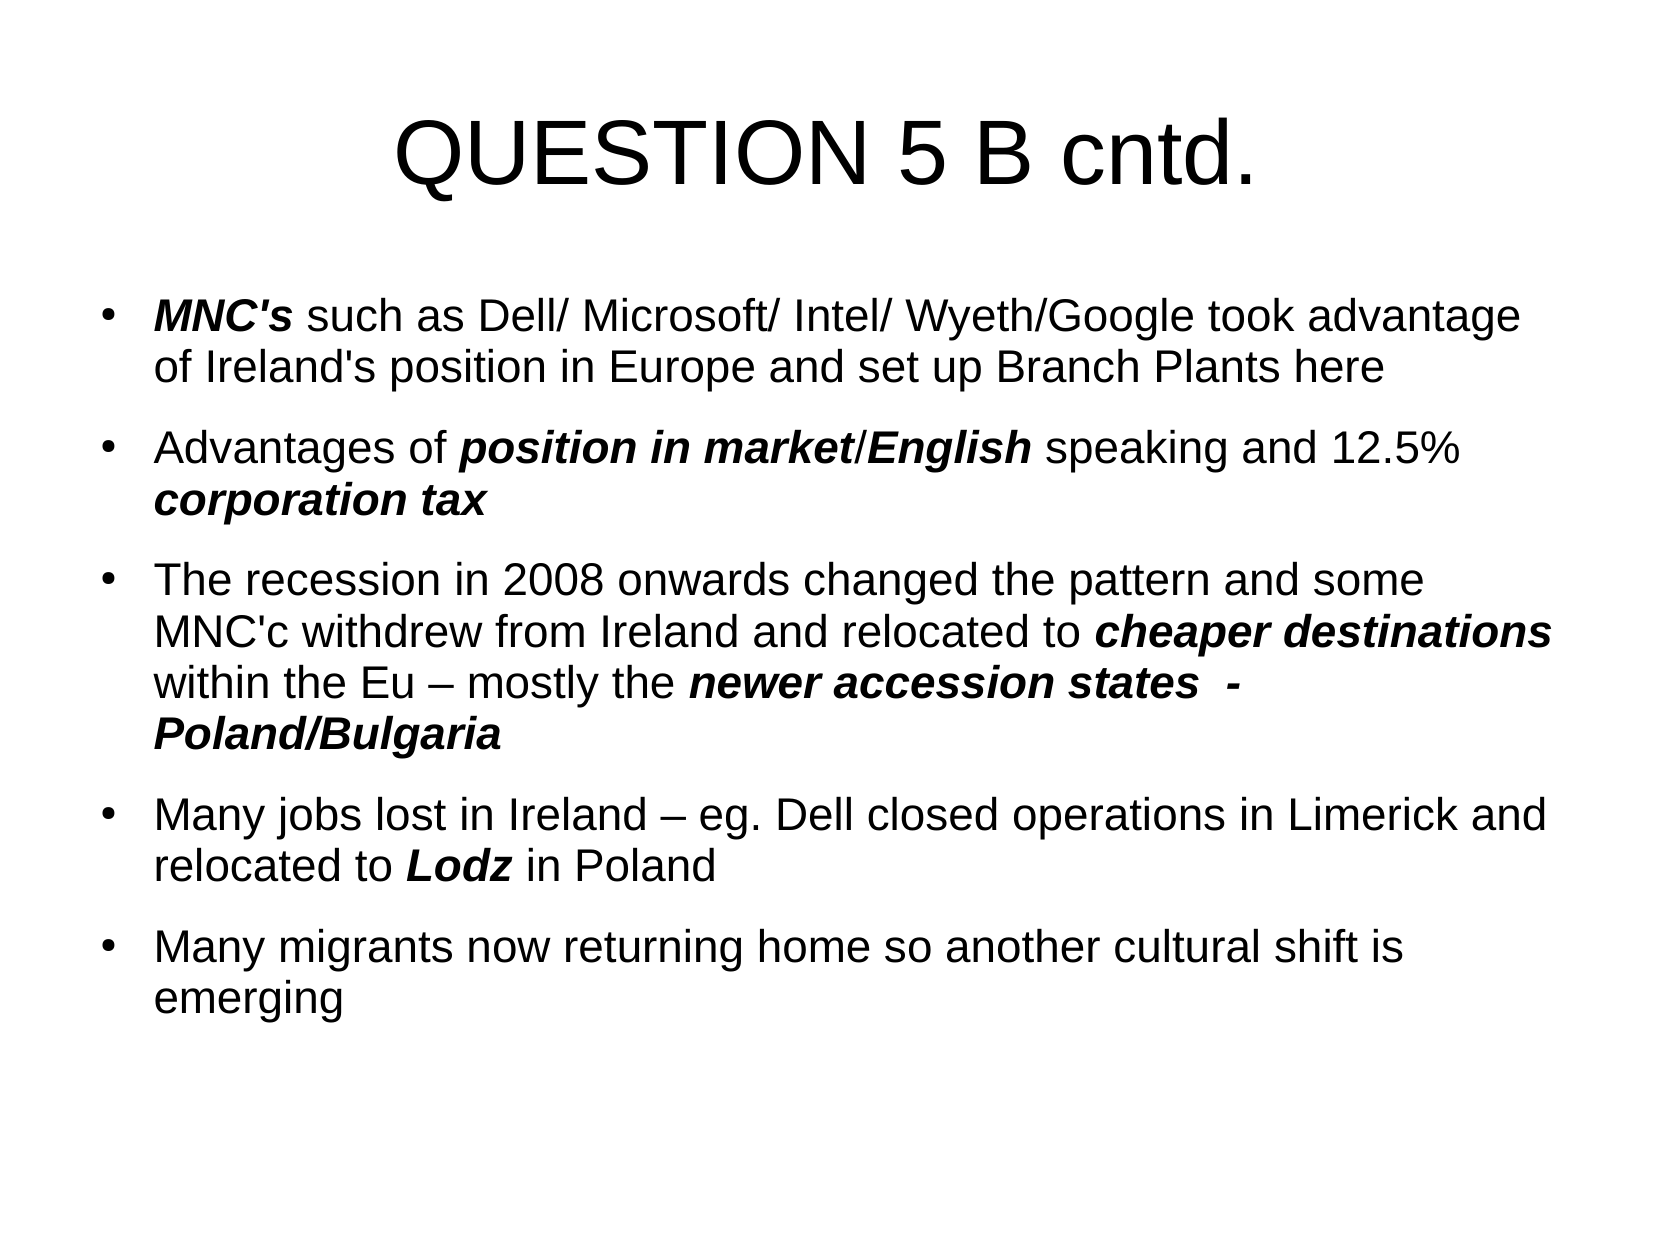

# QUESTION 5 B cntd.
MNC's such as Dell/ Microsoft/ Intel/ Wyeth/Google took advantage of Ireland's position in Europe and set up Branch Plants here
Advantages of position in market/English speaking and 12.5% corporation tax
The recession in 2008 onwards changed the pattern and some MNC'c withdrew from Ireland and relocated to cheaper destinations within the Eu – mostly the newer accession states - Poland/Bulgaria
Many jobs lost in Ireland – eg. Dell closed operations in Limerick and relocated to Lodz in Poland
Many migrants now returning home so another cultural shift is emerging